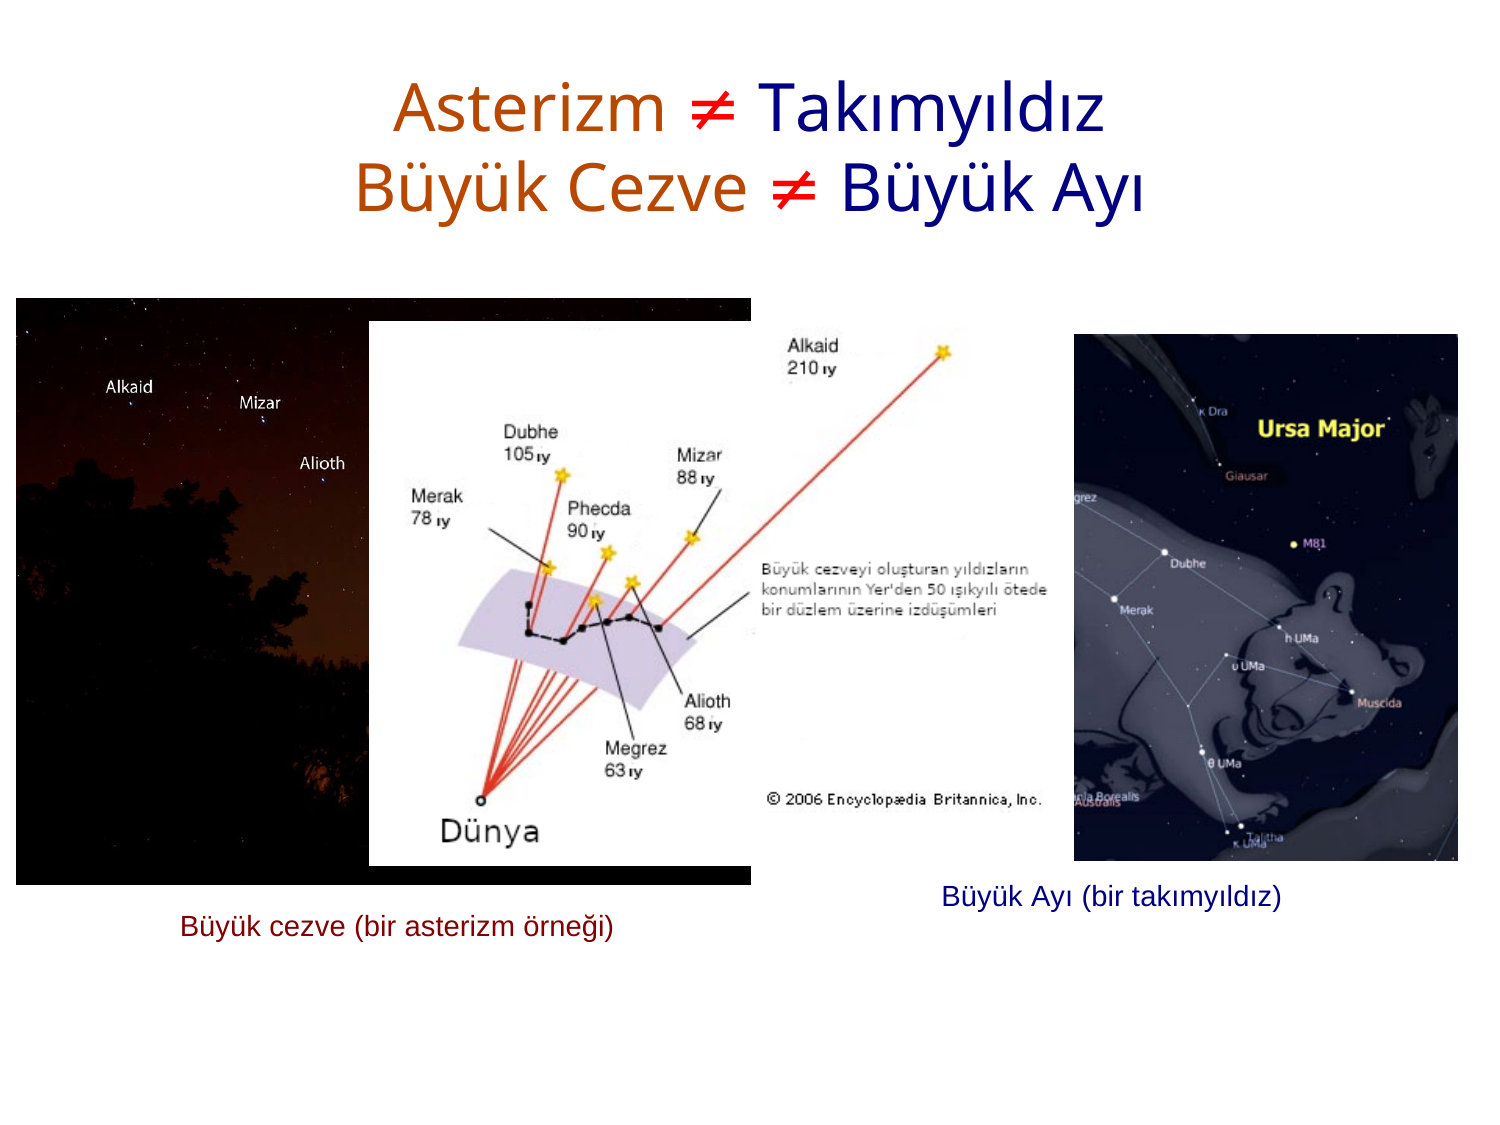

# Asterizm ≠ Takımyıldız Büyük Cezve ≠ Büyük Ayı
Büyük Ayı (bir takımyıldız)
Büyük cezve (bir asterizm örneği)